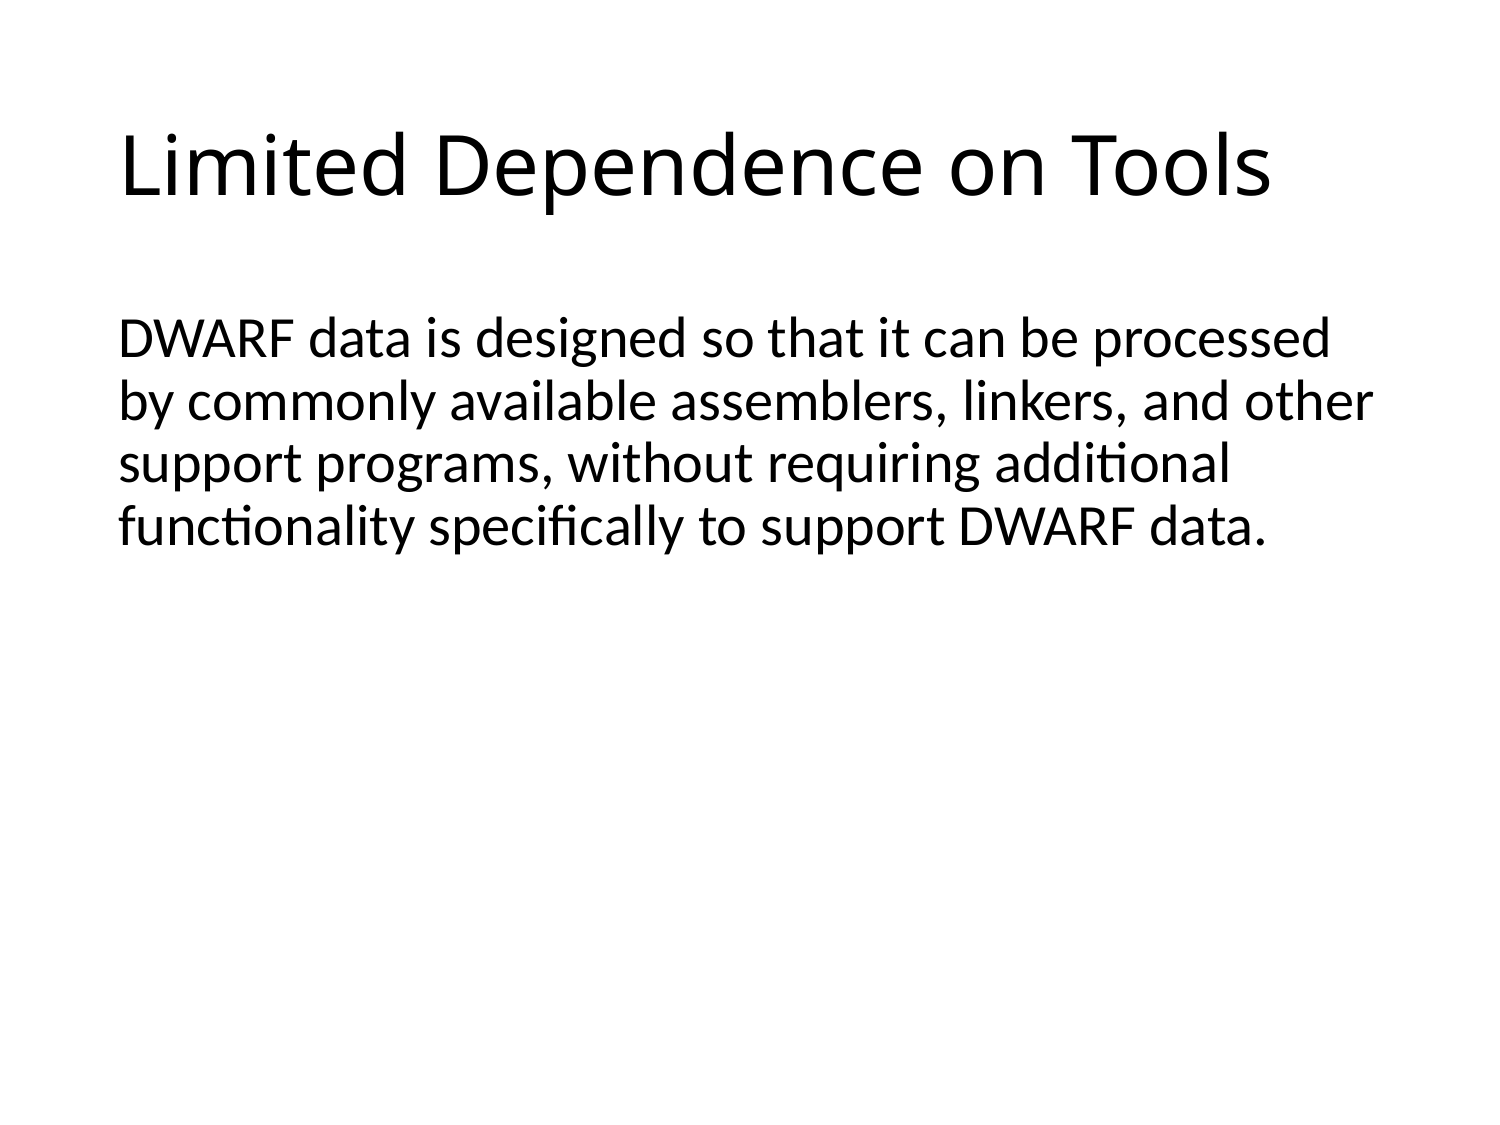

# Limited Dependence on Tools
DWARF data is designed so that it can be processed by commonly available assemblers, linkers, and other support programs, without requiring additional functionality specifically to support DWARF data.